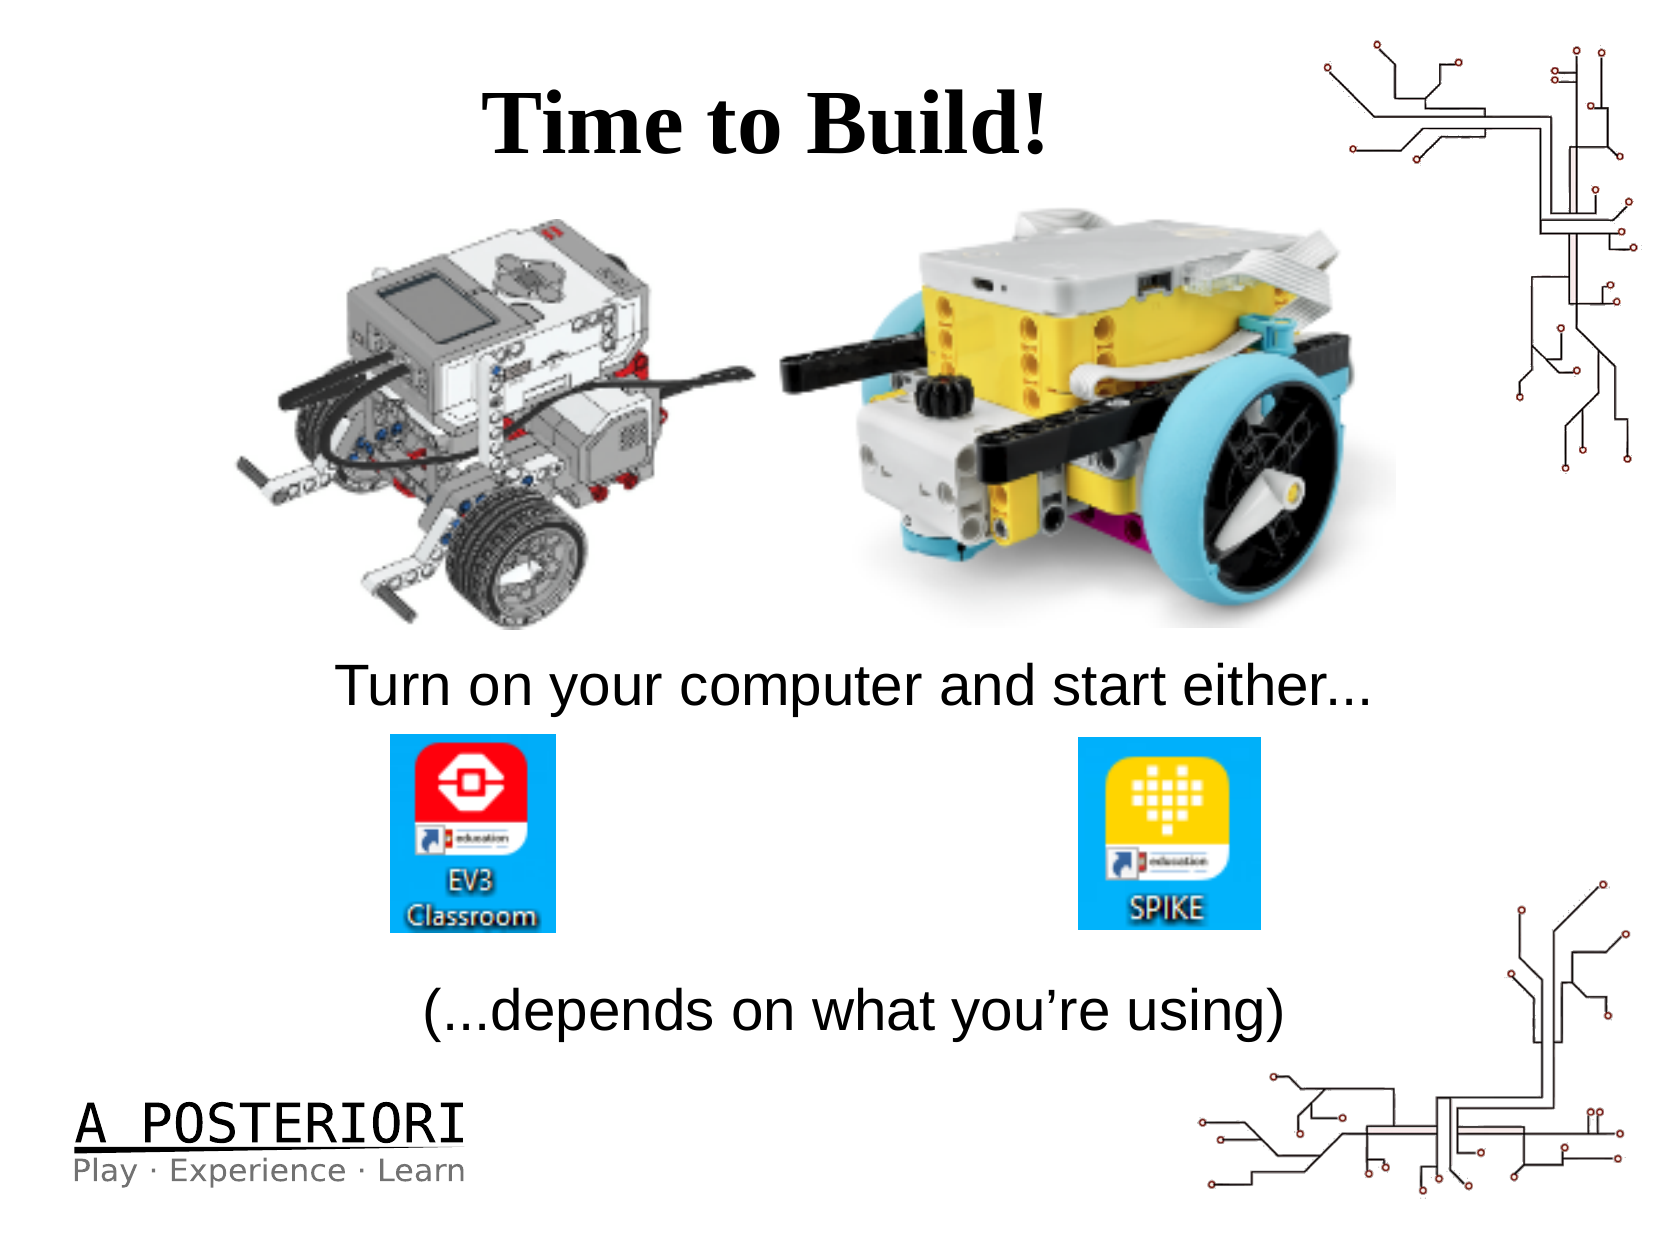

# Time to Build!
Turn on your computer and start either...
(...depends on what you’re using)